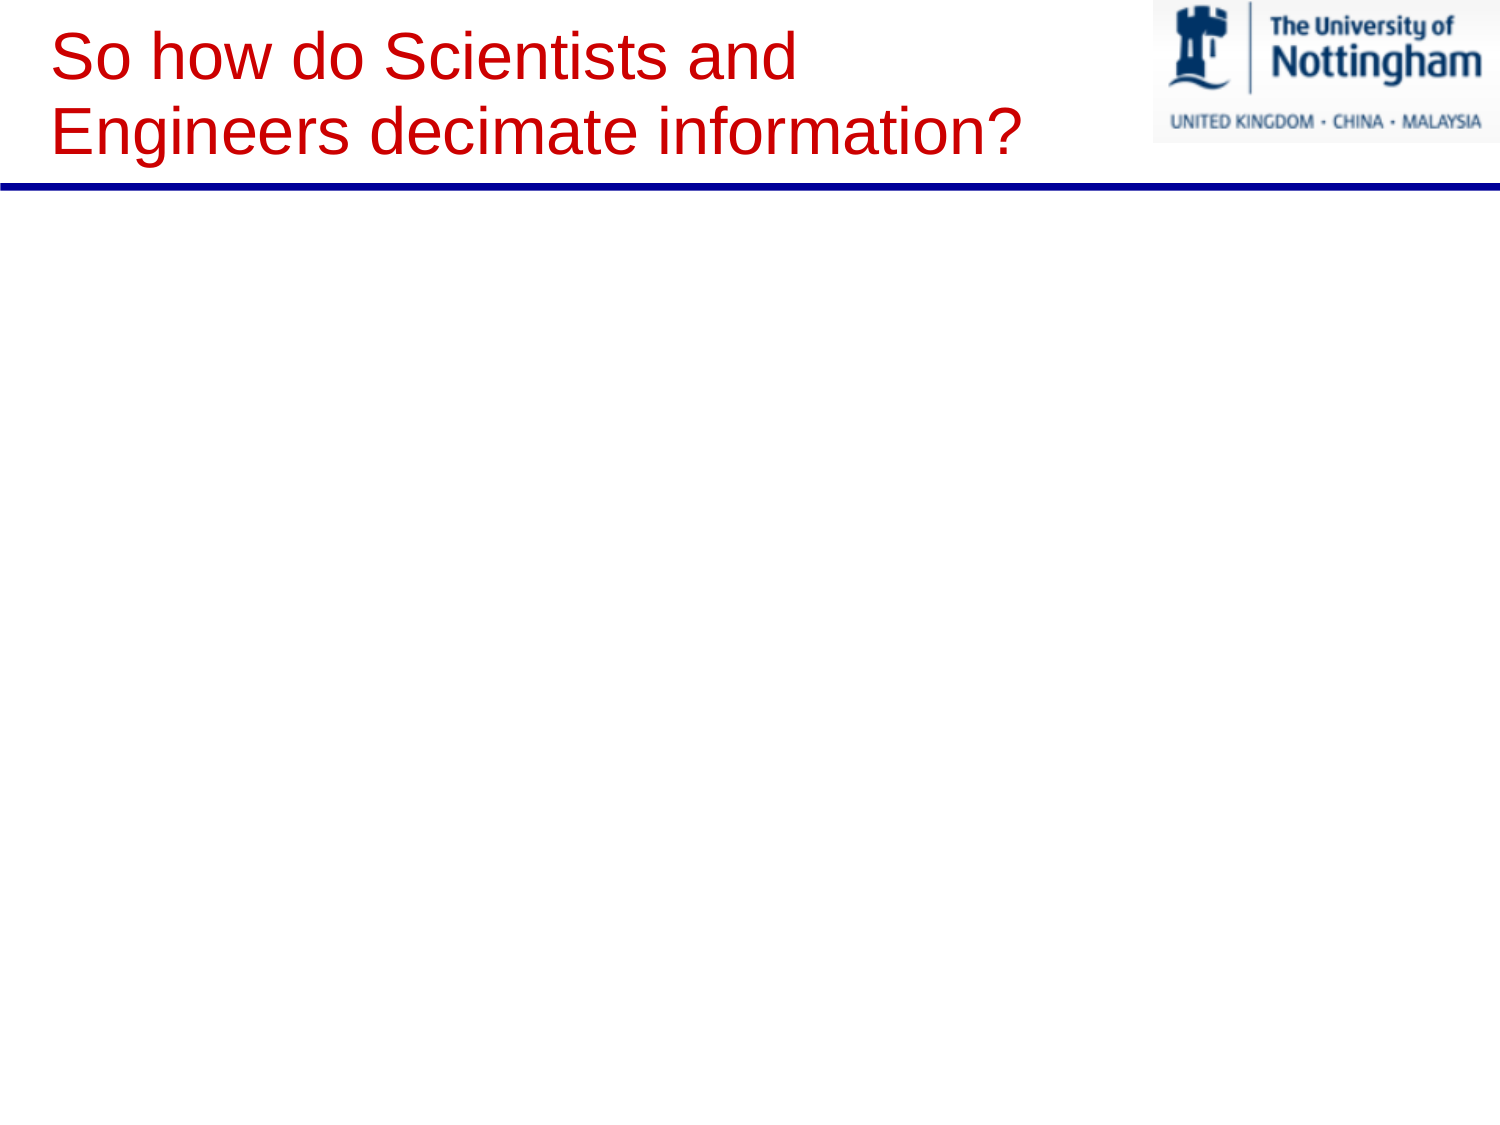

So how do Scientists and Engineers decimate information?